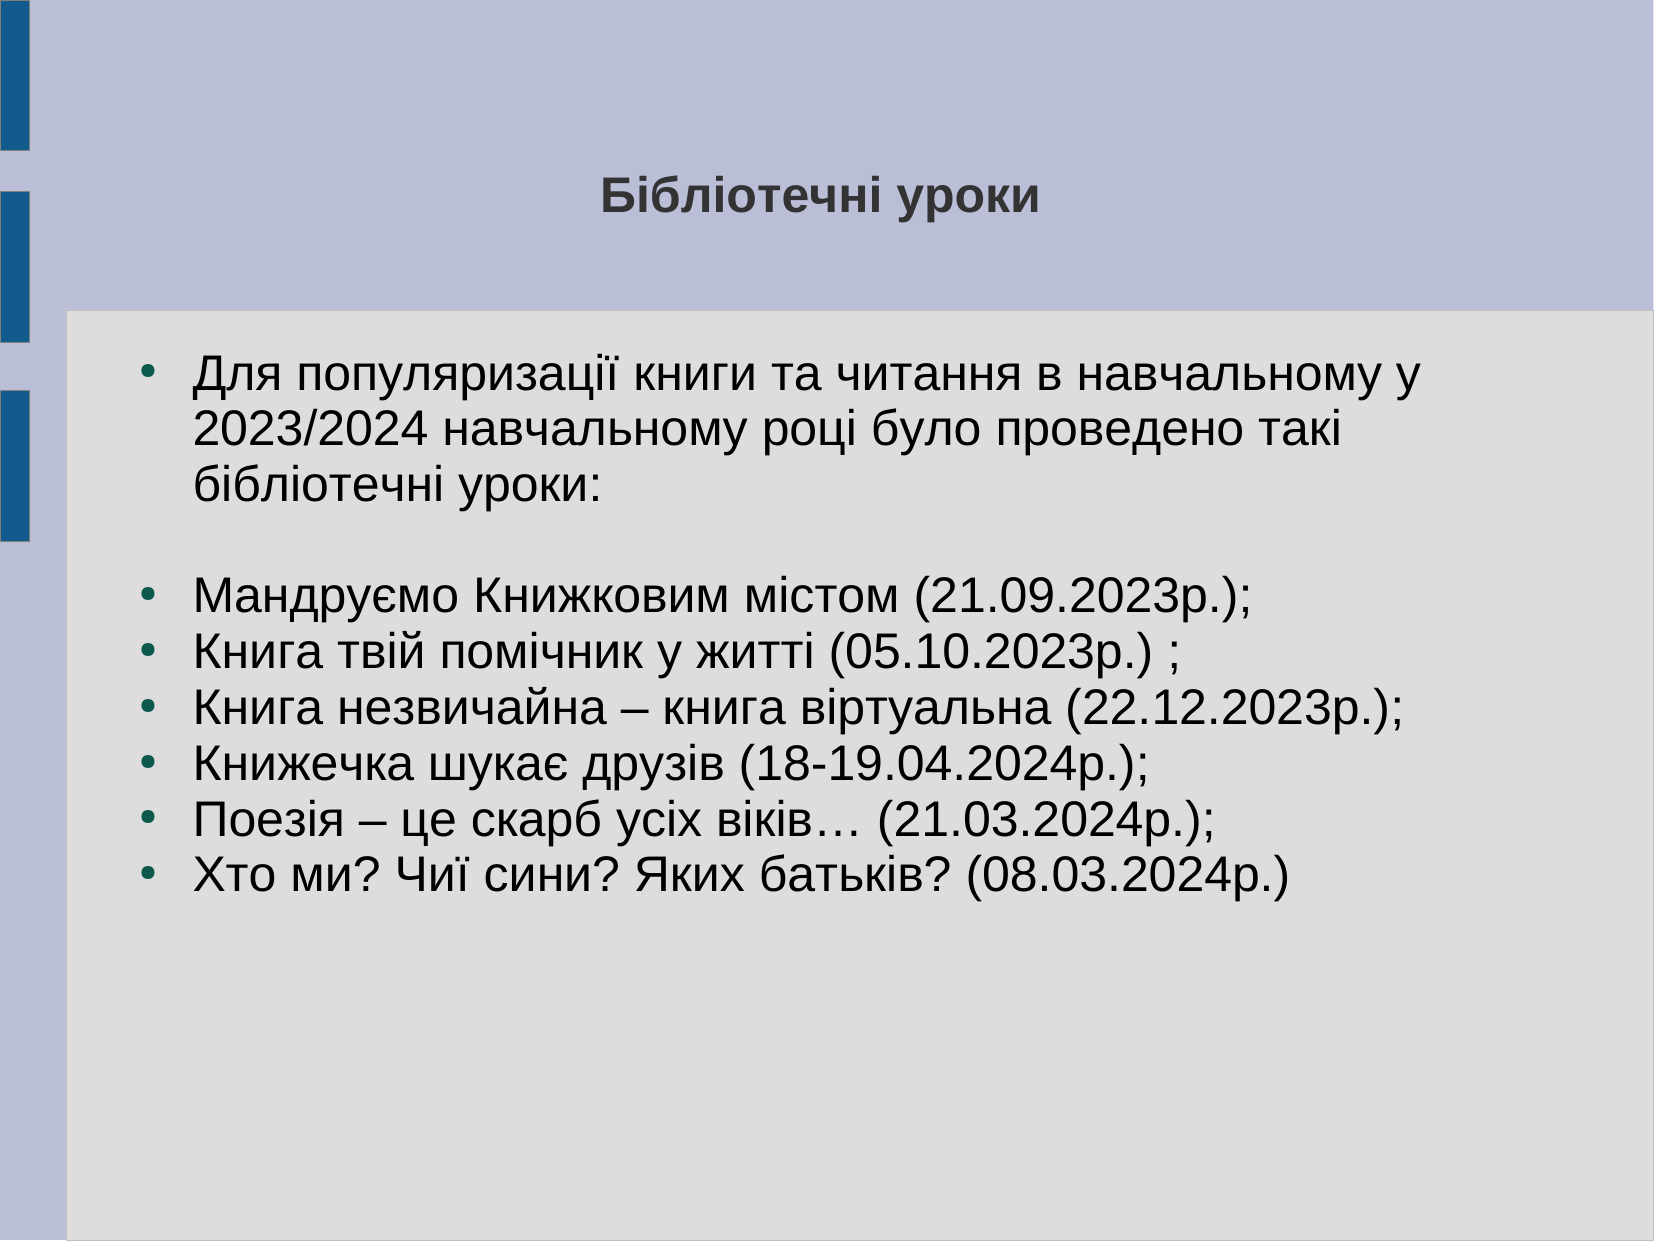

# Бібліотечні уроки
Для популяризації книги та читання в навчальному у 2023/2024 навчальному році було проведено такі бібліотечні уроки:
Мандруємо Книжковим містом (21.09.2023р.);
Книга твій помічник у житті (05.10.2023р.) ;
Книга незвичайна – книга віртуальна (22.12.2023р.);
Книжечка шукає друзів (18-19.04.2024р.);
Поезія – це скарб усіх віків… (21.03.2024р.);
Хто ми? Чиї сини? Яких батьків? (08.03.2024р.)